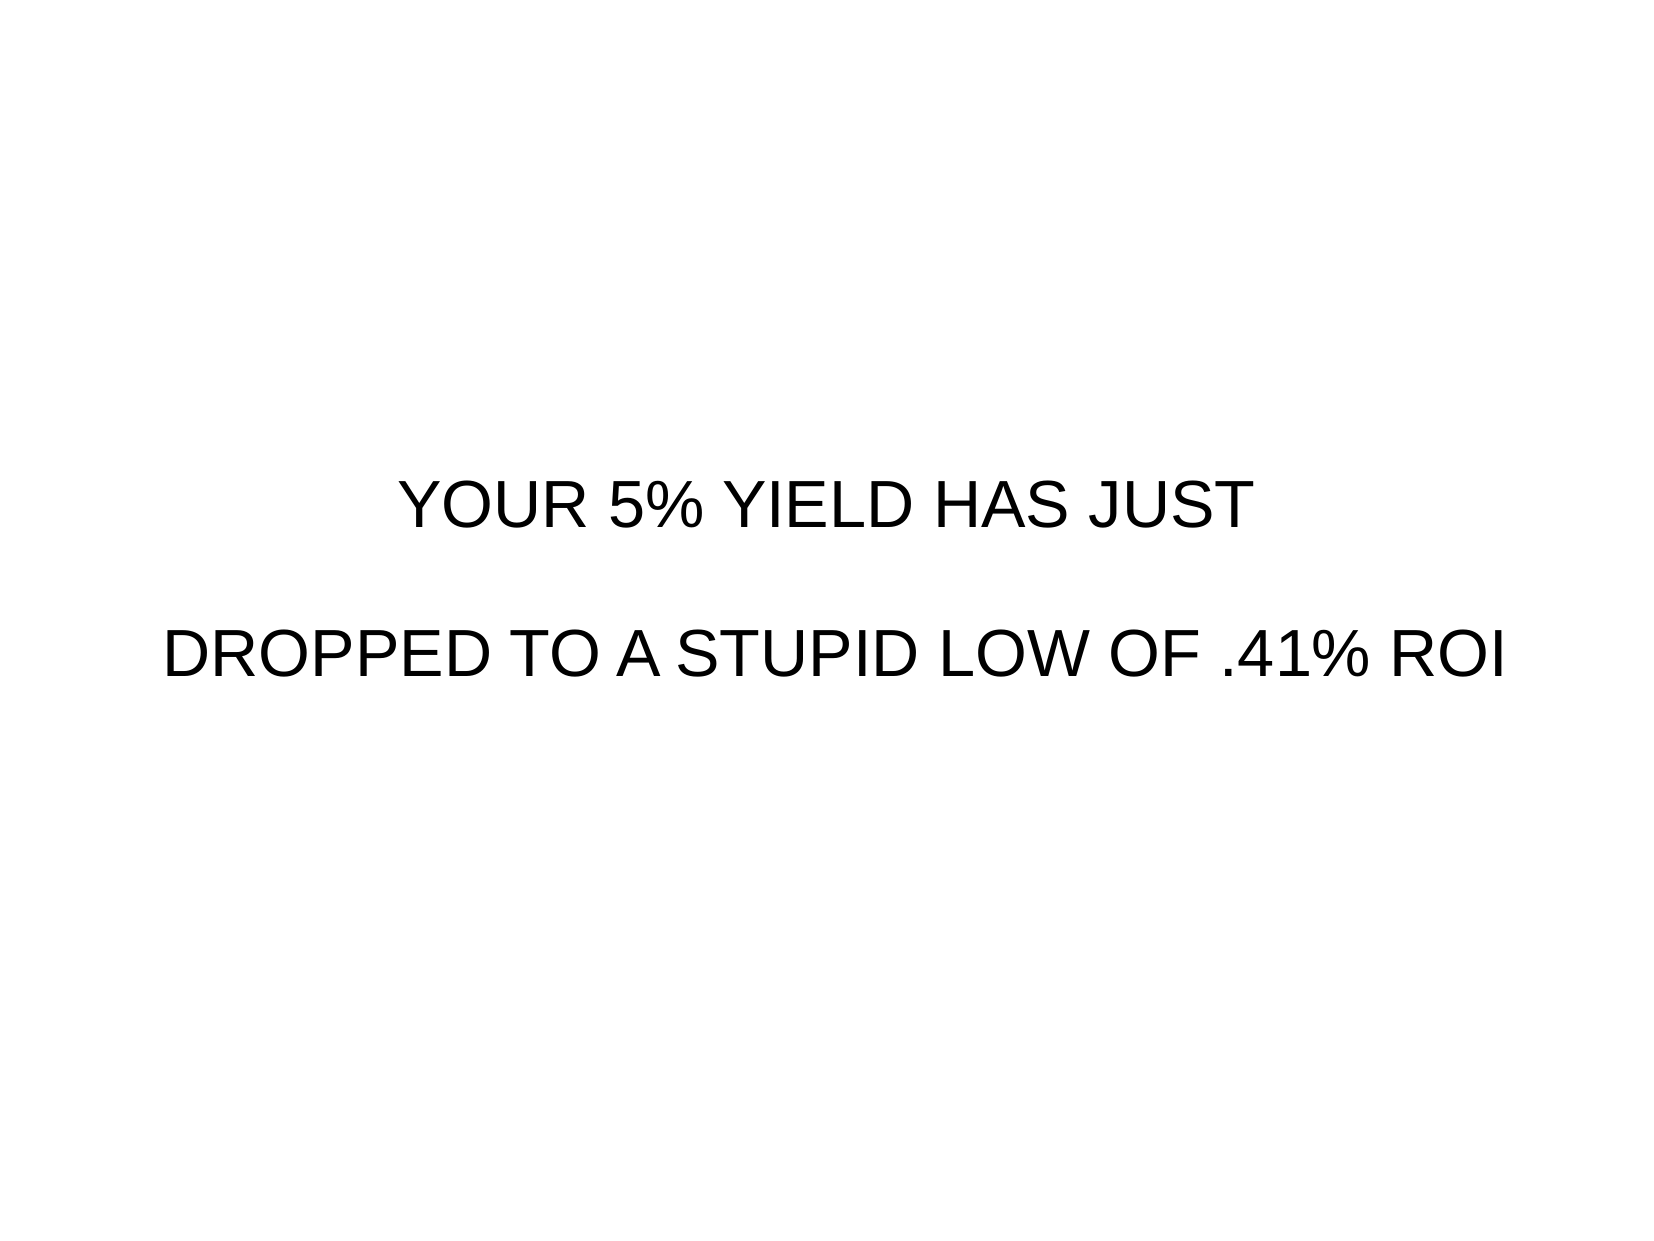

# YOUR 5% YIELD HAS JUST
 DROPPED TO A STUPID LOW OF .41% ROI